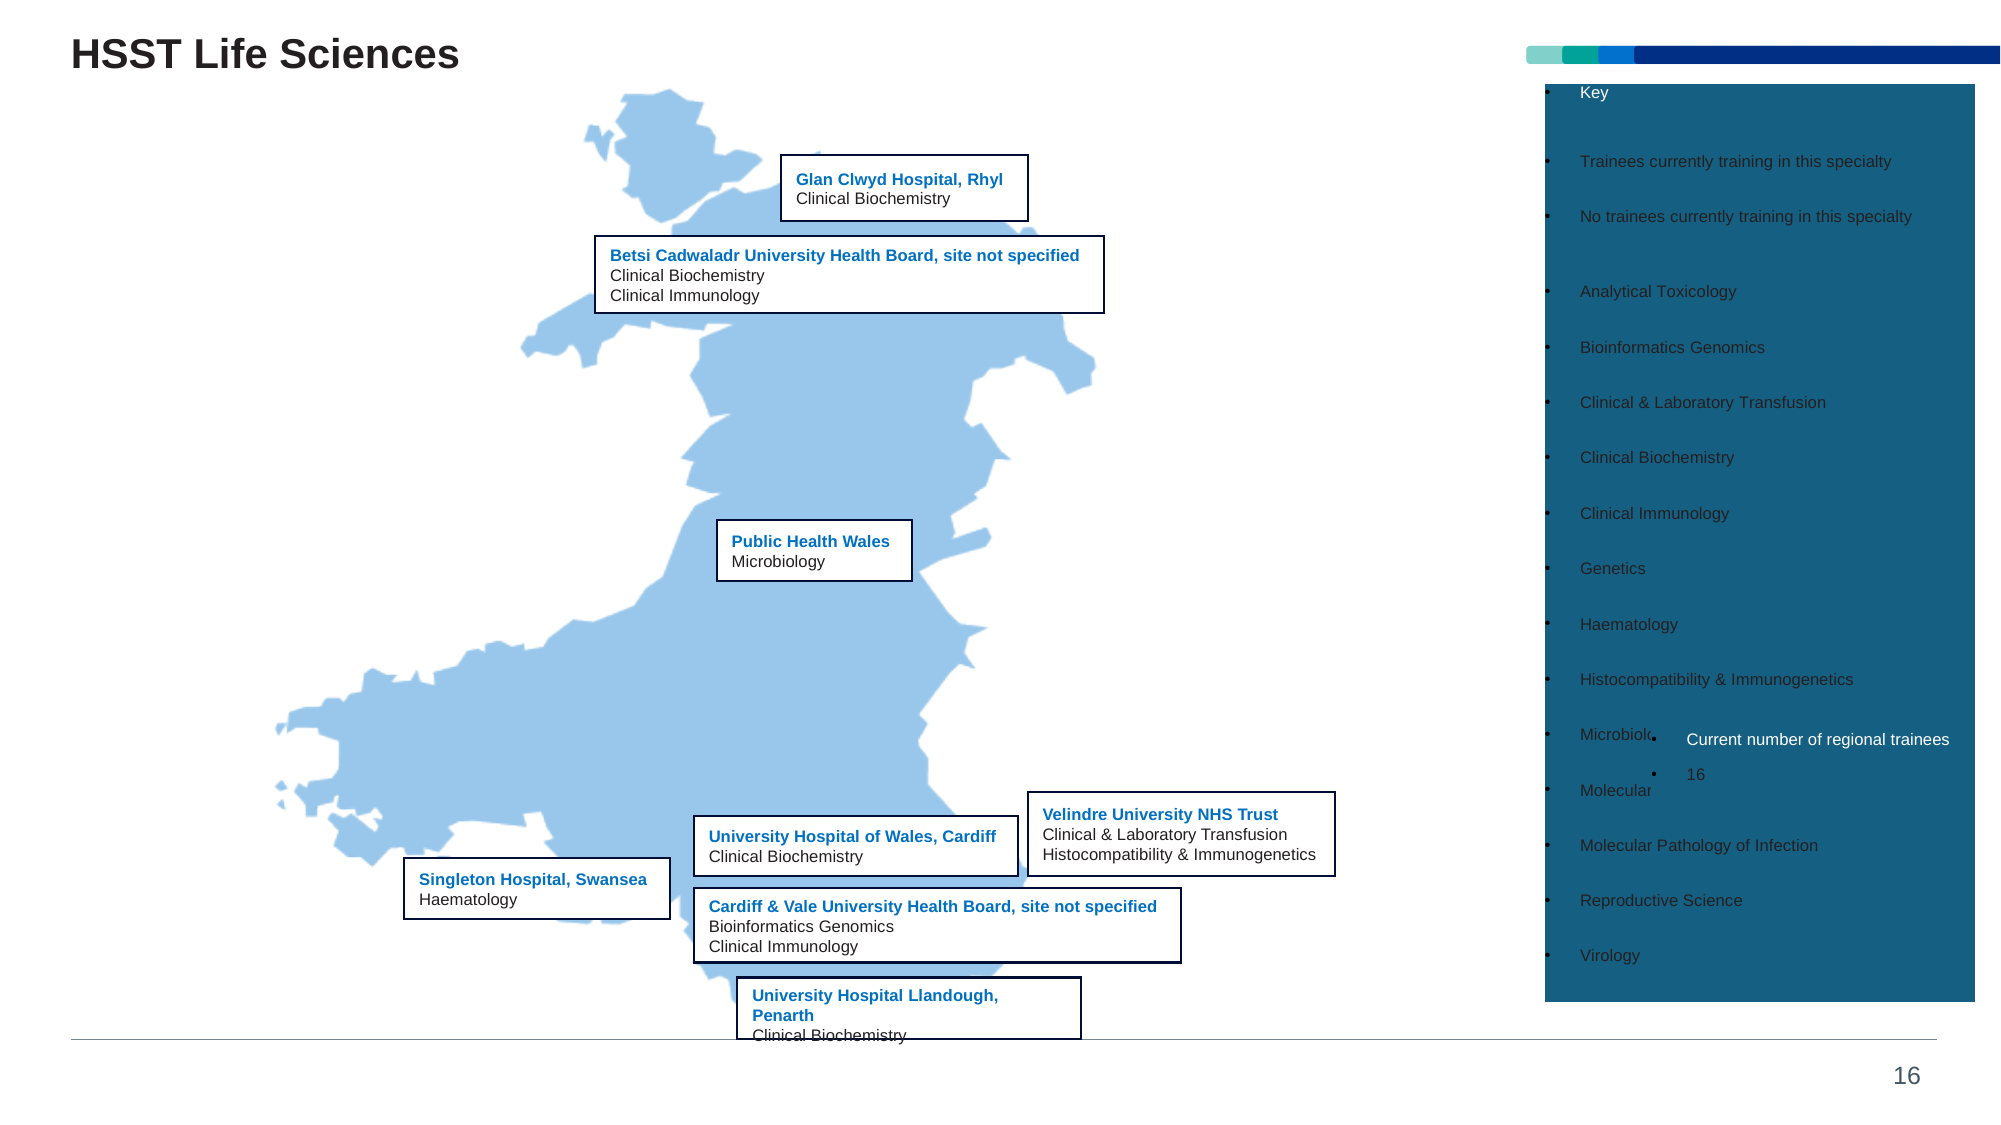

# HSST Life Sciences
| Key | |
| --- | --- |
| Trainees currently training in this specialty | |
| No trainees currently training in this specialty | |
Glan Clwyd Hospital, Rhyl
Clinical Biochemistry
| Specialty | |
| --- | --- |
| Analytical Toxicology | |
| Bioinformatics Genomics | |
| Clinical & Laboratory Transfusion | |
| Clinical Biochemistry | |
| Clinical Immunology | |
| Genetics | |
| Haematology | |
| Histocompatibility & Immunogenetics | |
| Microbiology | |
| Molecular Pathology of Acquired Disease | |
| Molecular Pathology of Infection | |
| Reproductive Science | |
| Virology | |
Betsi Cadwaladr University Health Board, site not specified
Clinical Biochemistry
Clinical Immunology
Public Health Wales
Microbiology
| Current number of regional trainees |
| --- |
| 16 |
Velindre University NHS Trust
Clinical & Laboratory Transfusion
Histocompatibility & Immunogenetics
University Hospital of Wales, Cardiff
Clinical Biochemistry
Singleton Hospital, Swansea
Haematology
Cardiff & Vale University Health Board, site not specified
Bioinformatics Genomics
Clinical Immunology
University Hospital Llandough, Penarth
Clinical Biochemistry